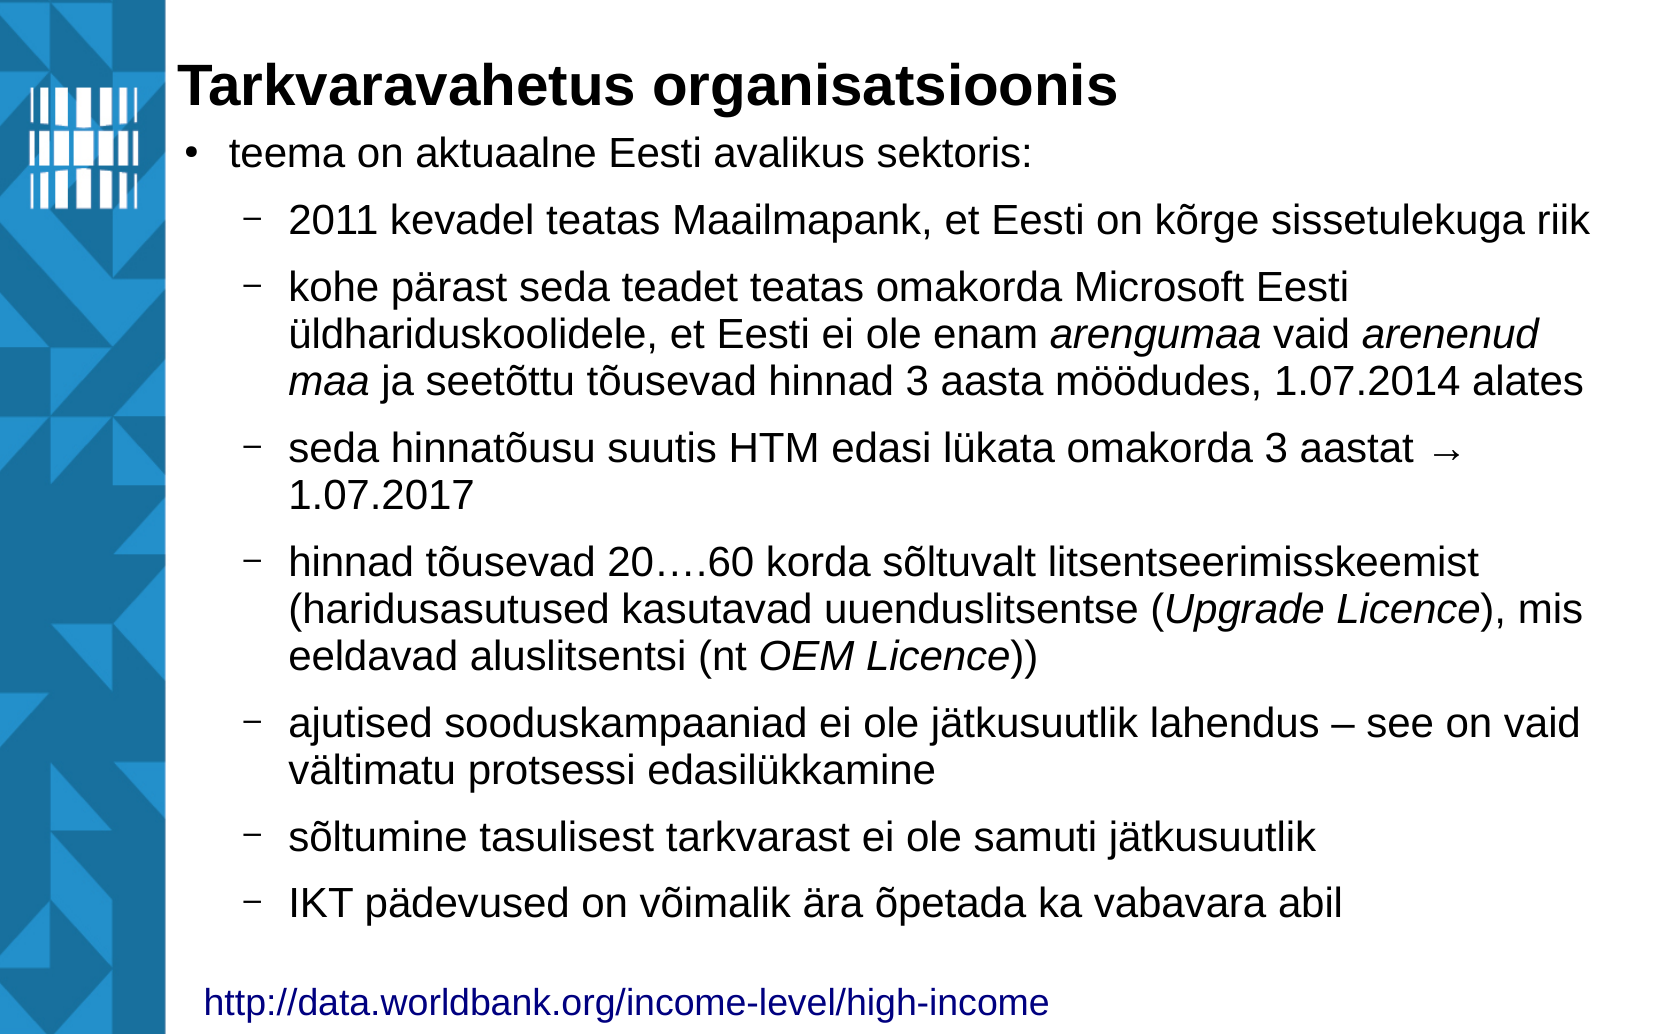

# Tarkvaravahetus organisatsioonis
teema on aktuaalne Eesti avalikus sektoris:
2011 kevadel teatas Maailmapank, et Eesti on kõrge sissetulekuga riik
kohe pärast seda teadet teatas omakorda Microsoft Eesti üldhariduskoolidele, et Eesti ei ole enam arengumaa vaid arenenud maa ja seetõttu tõusevad hinnad 3 aasta möödudes, 1.07.2014 alates
seda hinnatõusu suutis HTM edasi lükata omakorda 3 aastat → 1.07.2017
hinnad tõusevad 20….60 korda sõltuvalt litsentseerimisskeemist (haridusasutused kasutavad uuenduslitsentse (Upgrade Licence), mis eeldavad aluslitsentsi (nt OEM Licence))
ajutised sooduskampaaniad ei ole jätkusuutlik lahendus – see on vaid vältimatu protsessi edasilükkamine
sõltumine tasulisest tarkvarast ei ole samuti jätkusuutlik
IKT pädevused on võimalik ära õpetada ka vabavara abil
http://data.worldbank.org/income-level/high-income